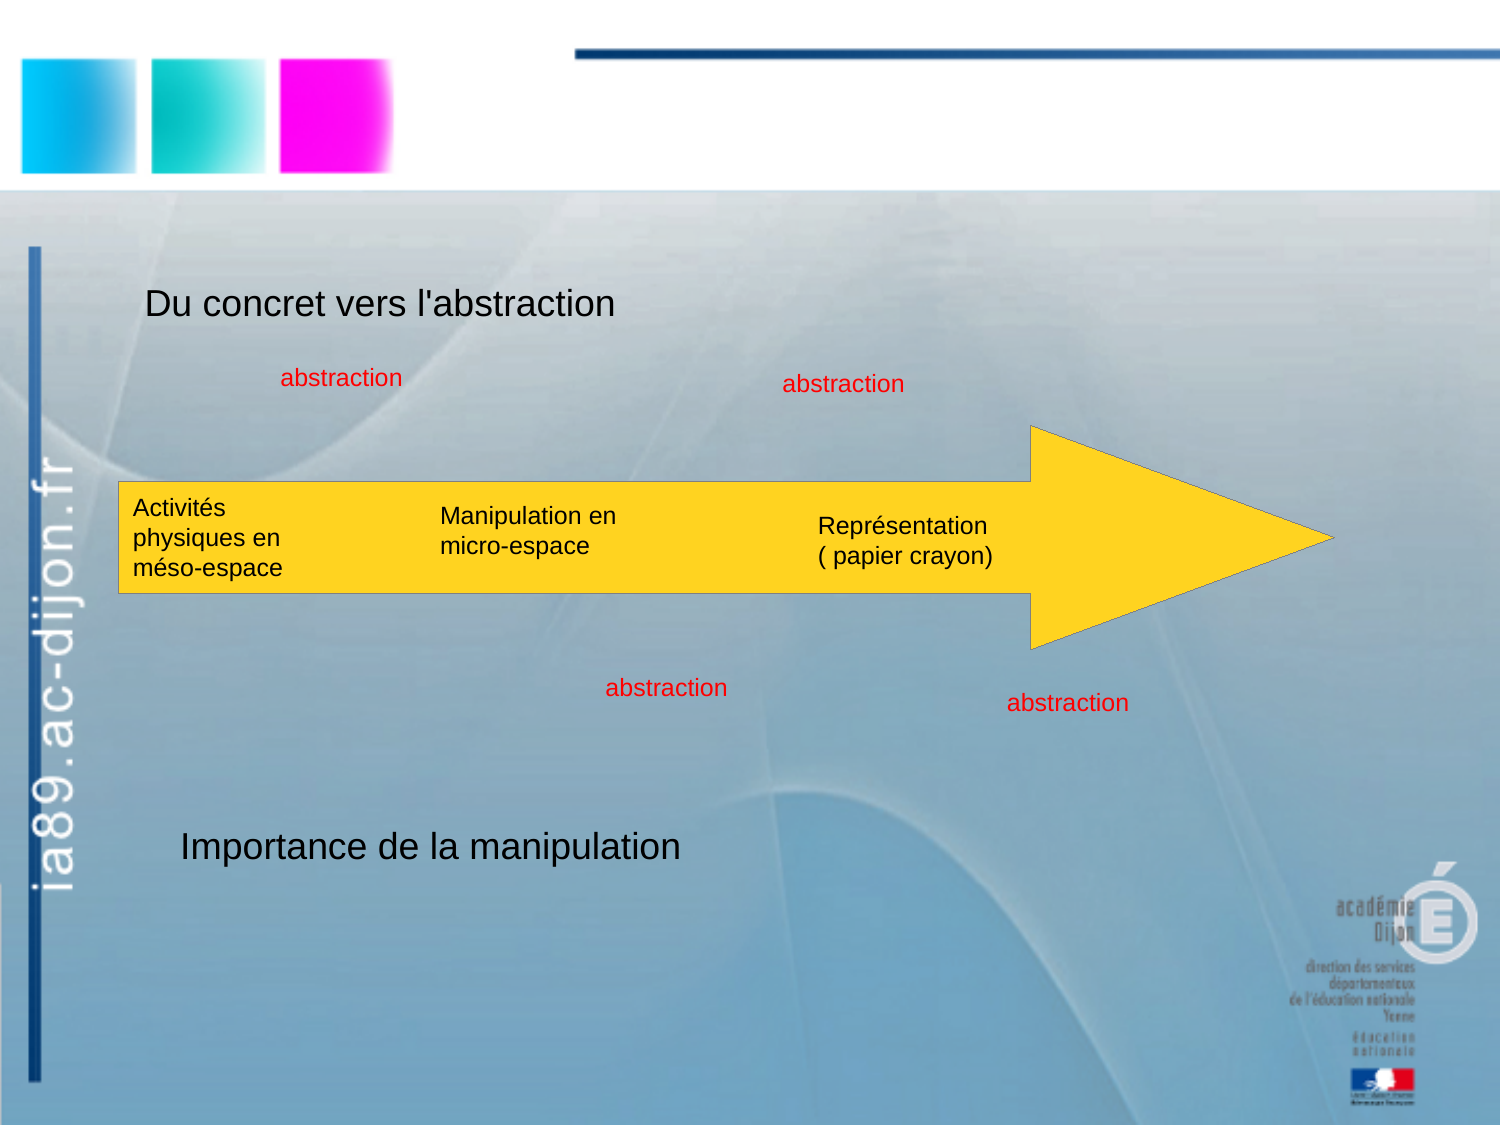

#
Du concret vers l'abstraction
abstraction
abstraction
Activités physiques en méso-espace
Manipulation en micro-espace
Représentation ( papier crayon)
abstraction
abstraction
Importance de la manipulation